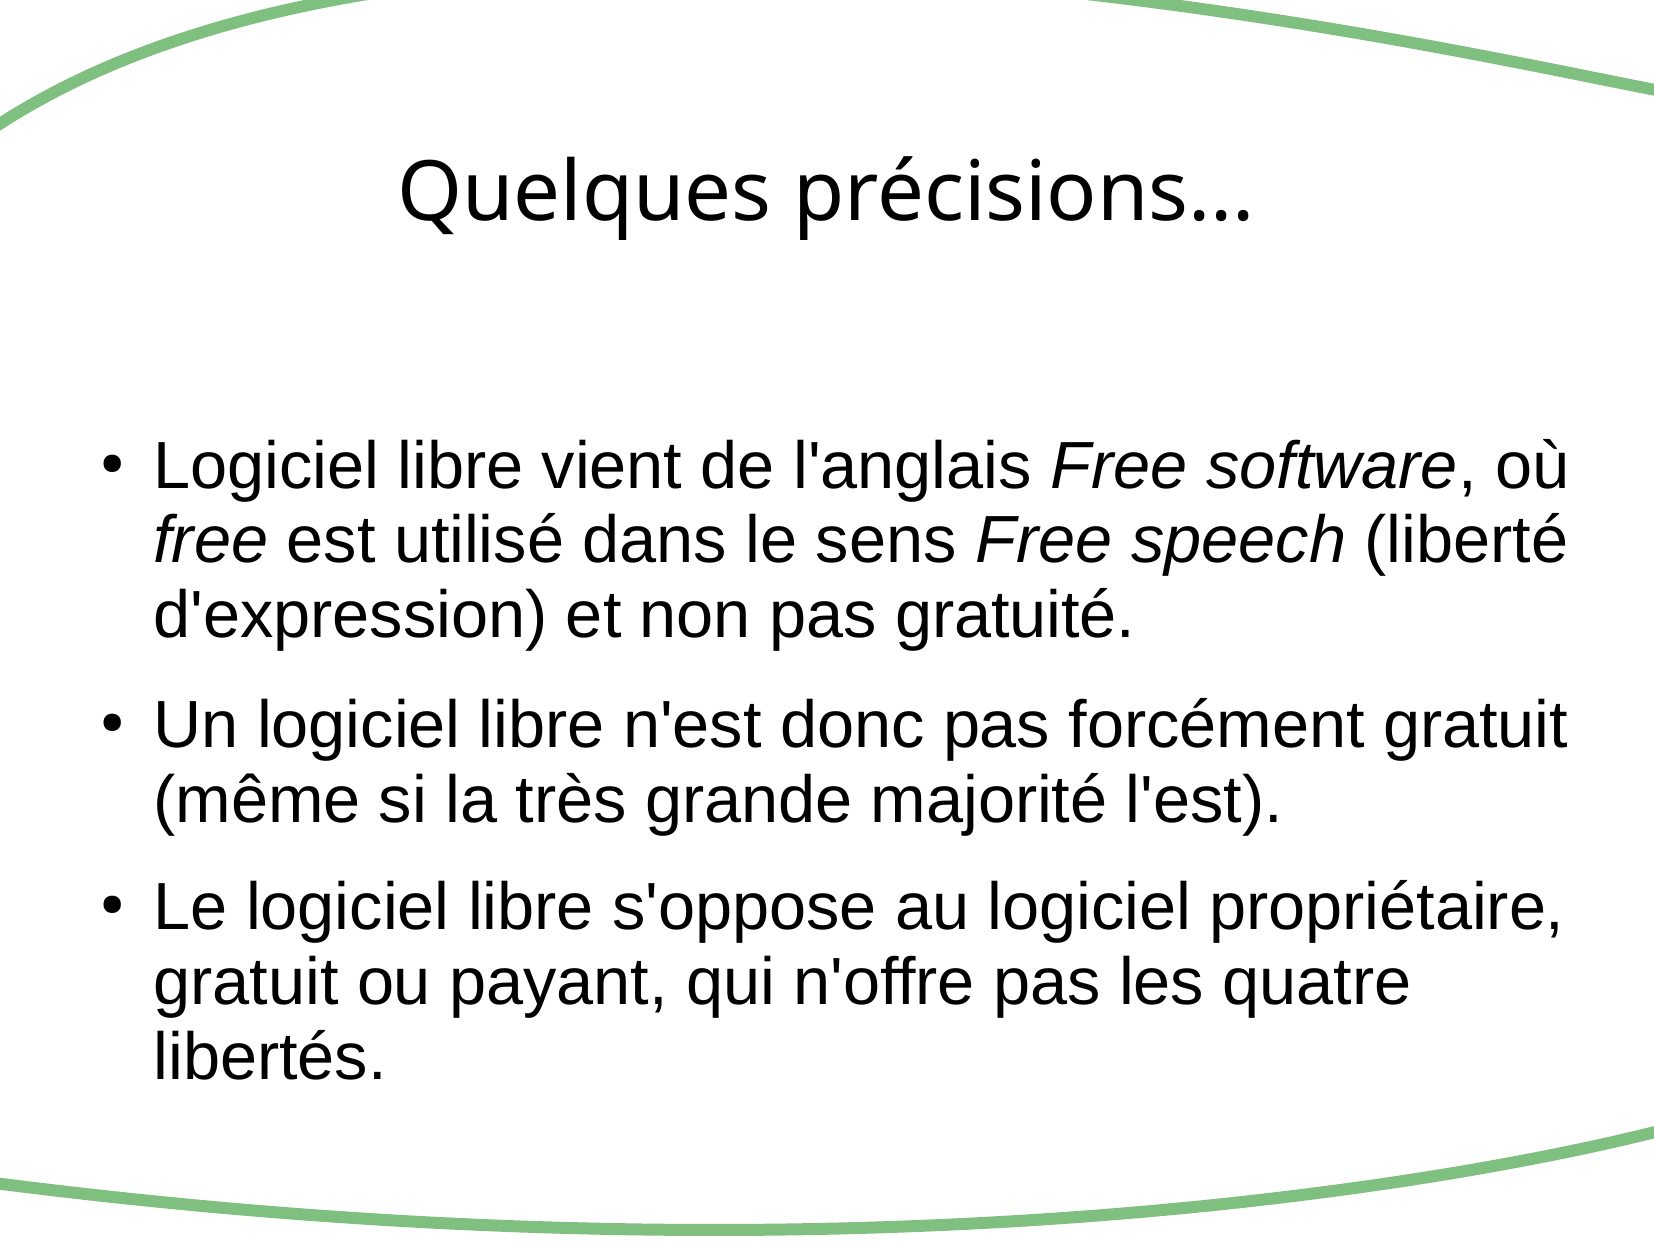

# Quelques précisions...
Logiciel libre vient de l'anglais Free software, où free est utilisé dans le sens Free speech (liberté d'expression) et non pas gratuité.
Un logiciel libre n'est donc pas forcément gratuit (même si la très grande majorité l'est).
Le logiciel libre s'oppose au logiciel propriétaire, gratuit ou payant, qui n'offre pas les quatre libertés.